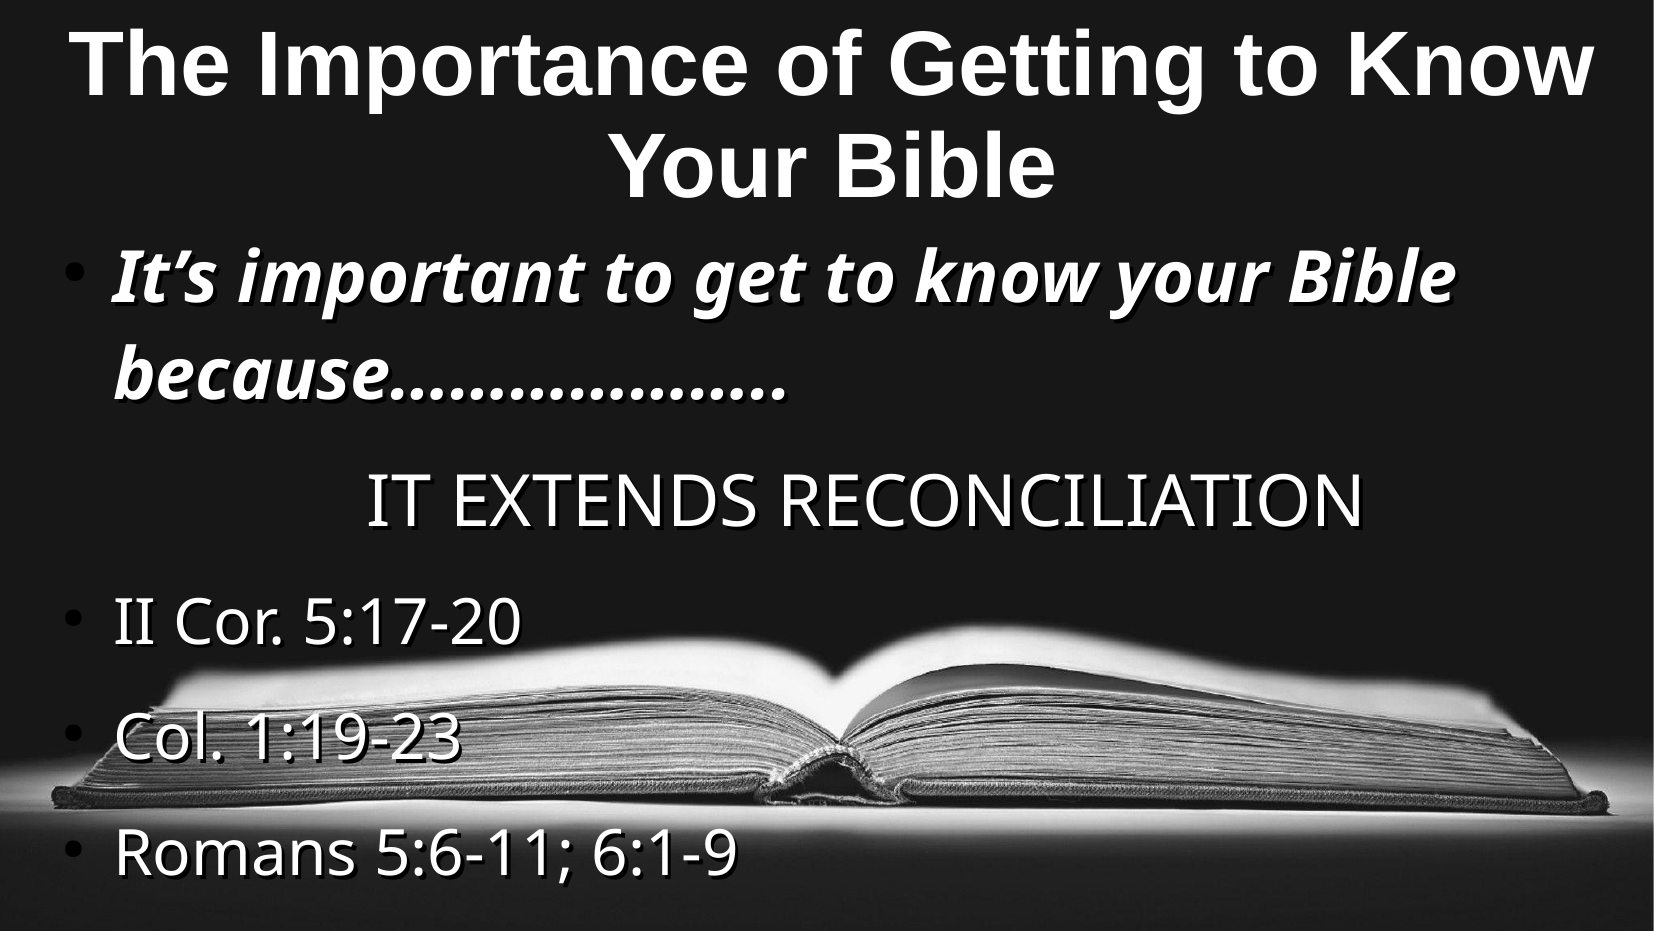

# The Importance of Getting to Know Your Bible
It’s important to get to know your Bible because………………..
IT EXTENDS RECONCILIATION
II Cor. 5:17-20
Col. 1:19-23
Romans 5:6-11; 6:1-9